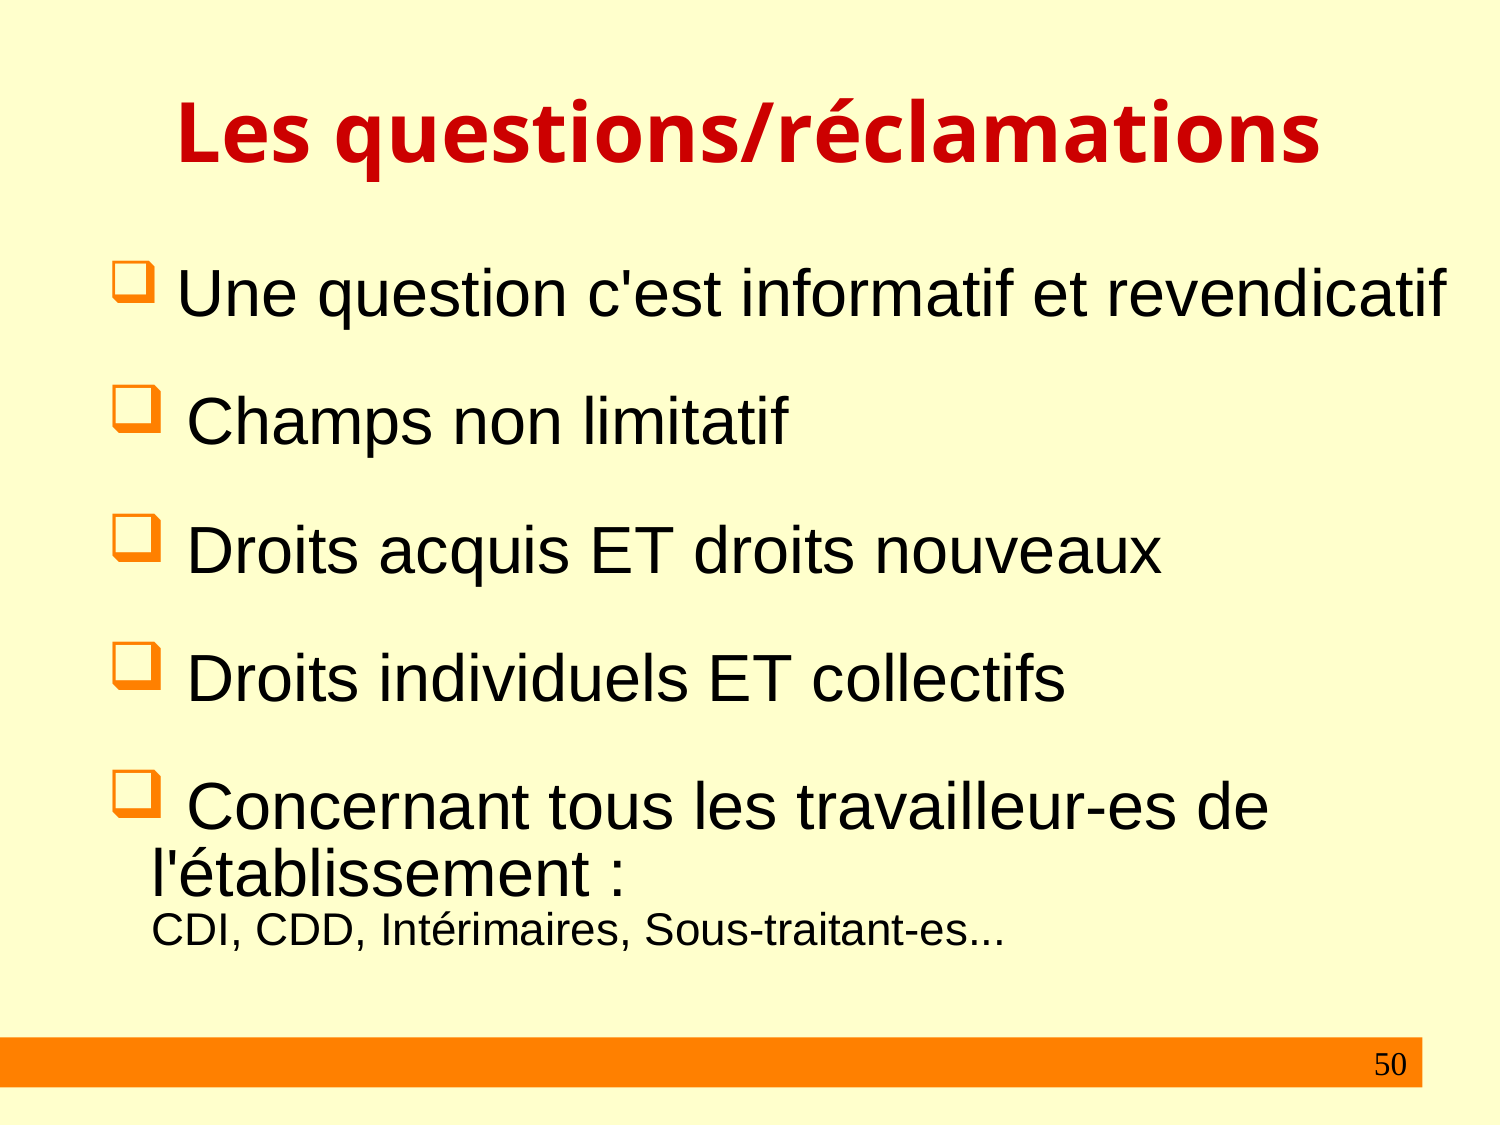

# Les questions/réclamations
 Une question c'est informatif et revendicatif
 Champs non limitatif
 Droits acquis ET droits nouveaux
 Droits individuels ET collectifs
 Concernant tous les travailleur-es de l'établissement :
CDI, CDD, Intérimaires, Sous-traitant-es...